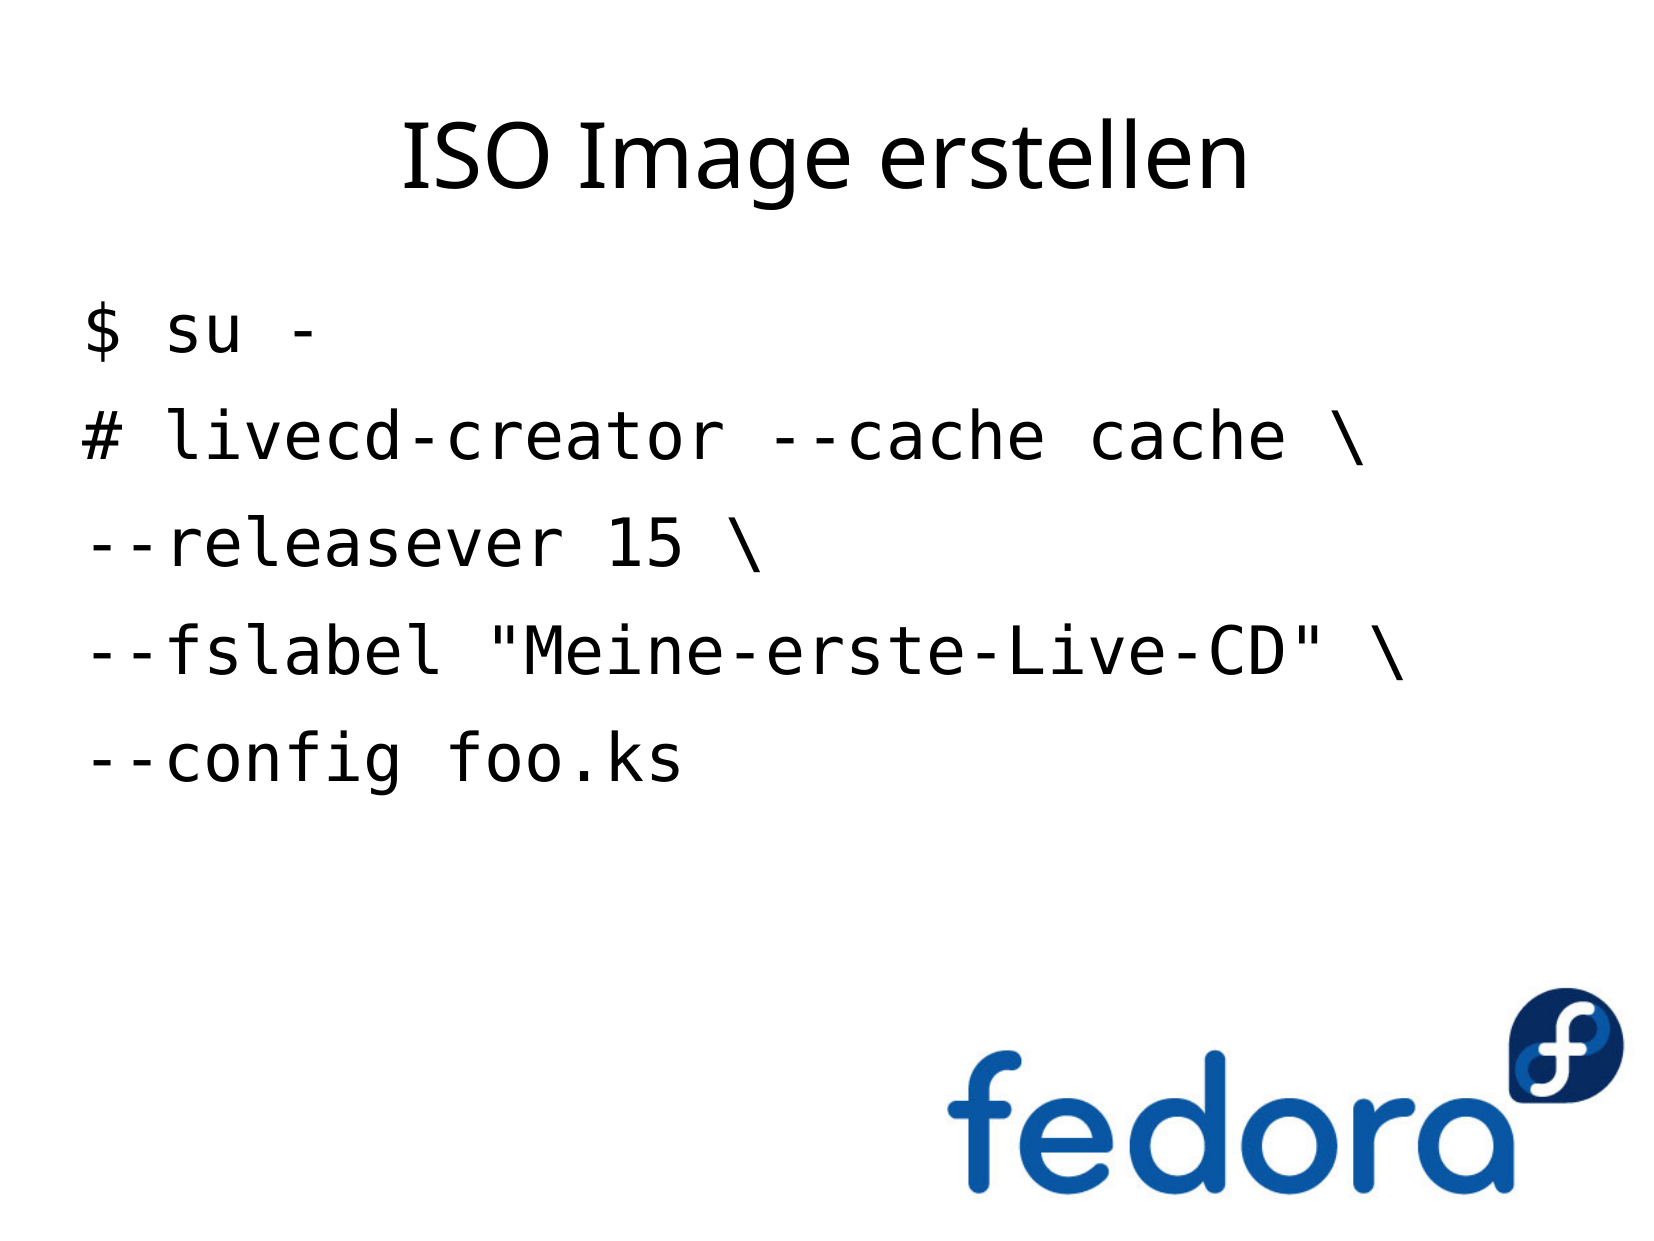

# ISO Image erstellen
$ su -
# livecd-creator --cache cache \
--releasever 15 \
--fslabel "Meine-erste-Live-CD" \
--config foo.ks